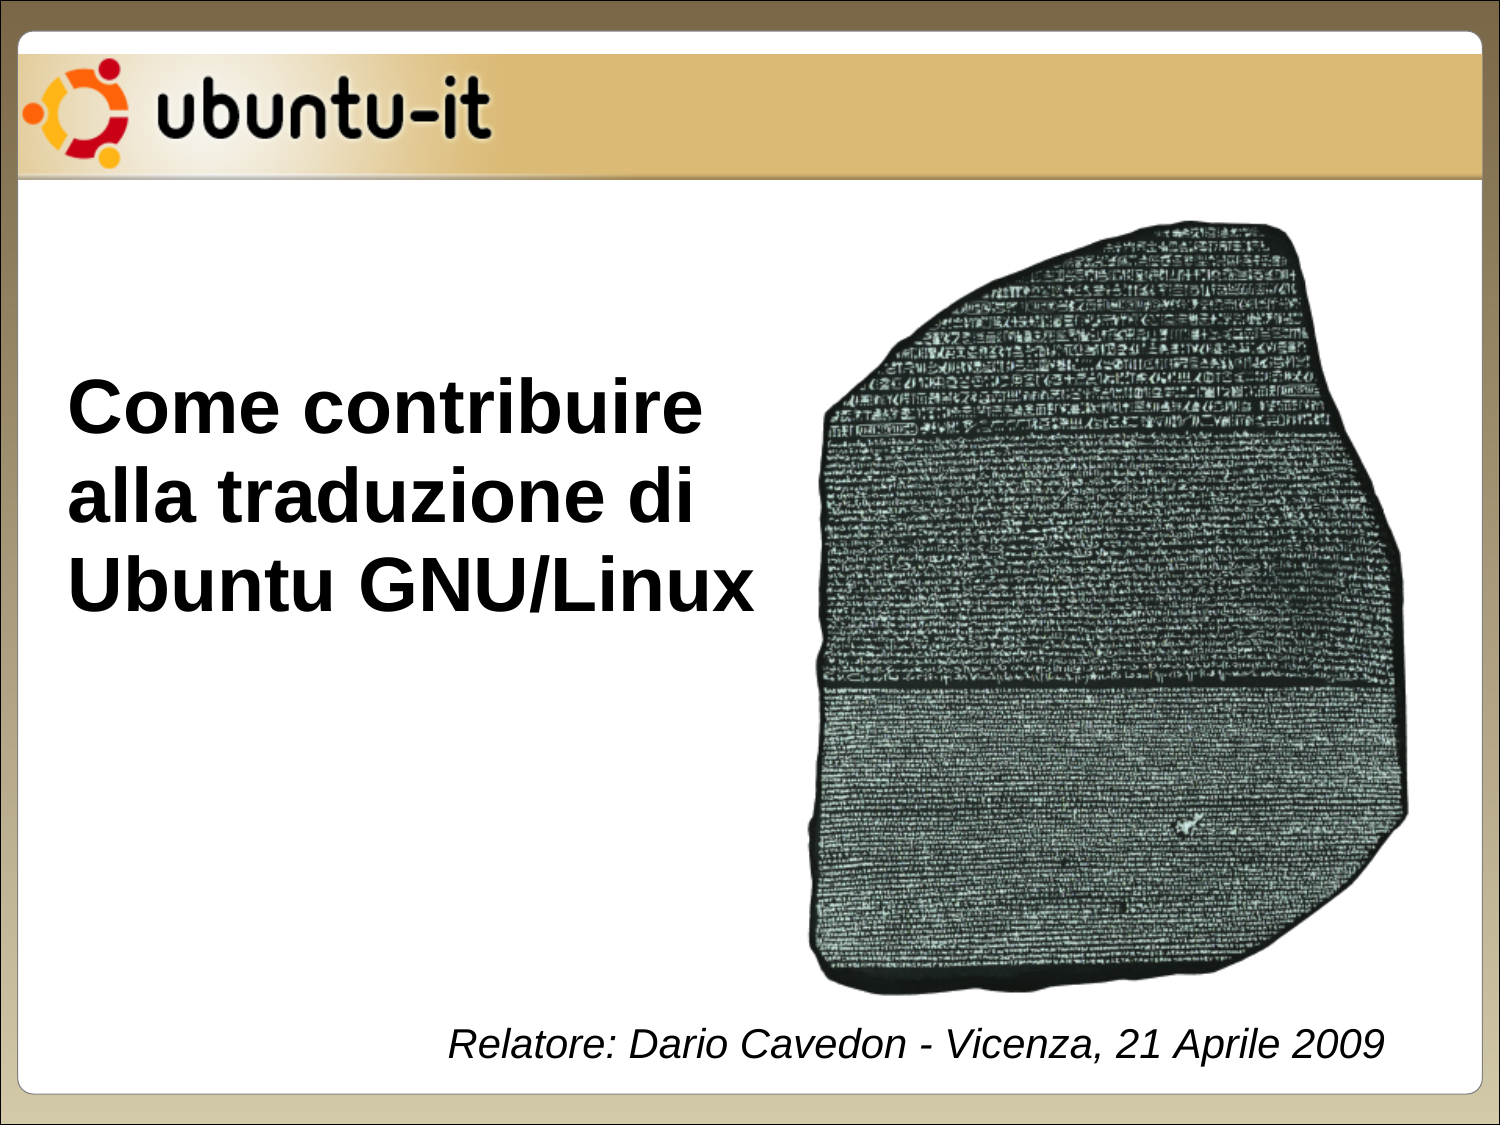

# Come contribuire alla traduzione di Ubuntu GNU/Linux
Relatore: Dario Cavedon - Vicenza, 21 Aprile 2009